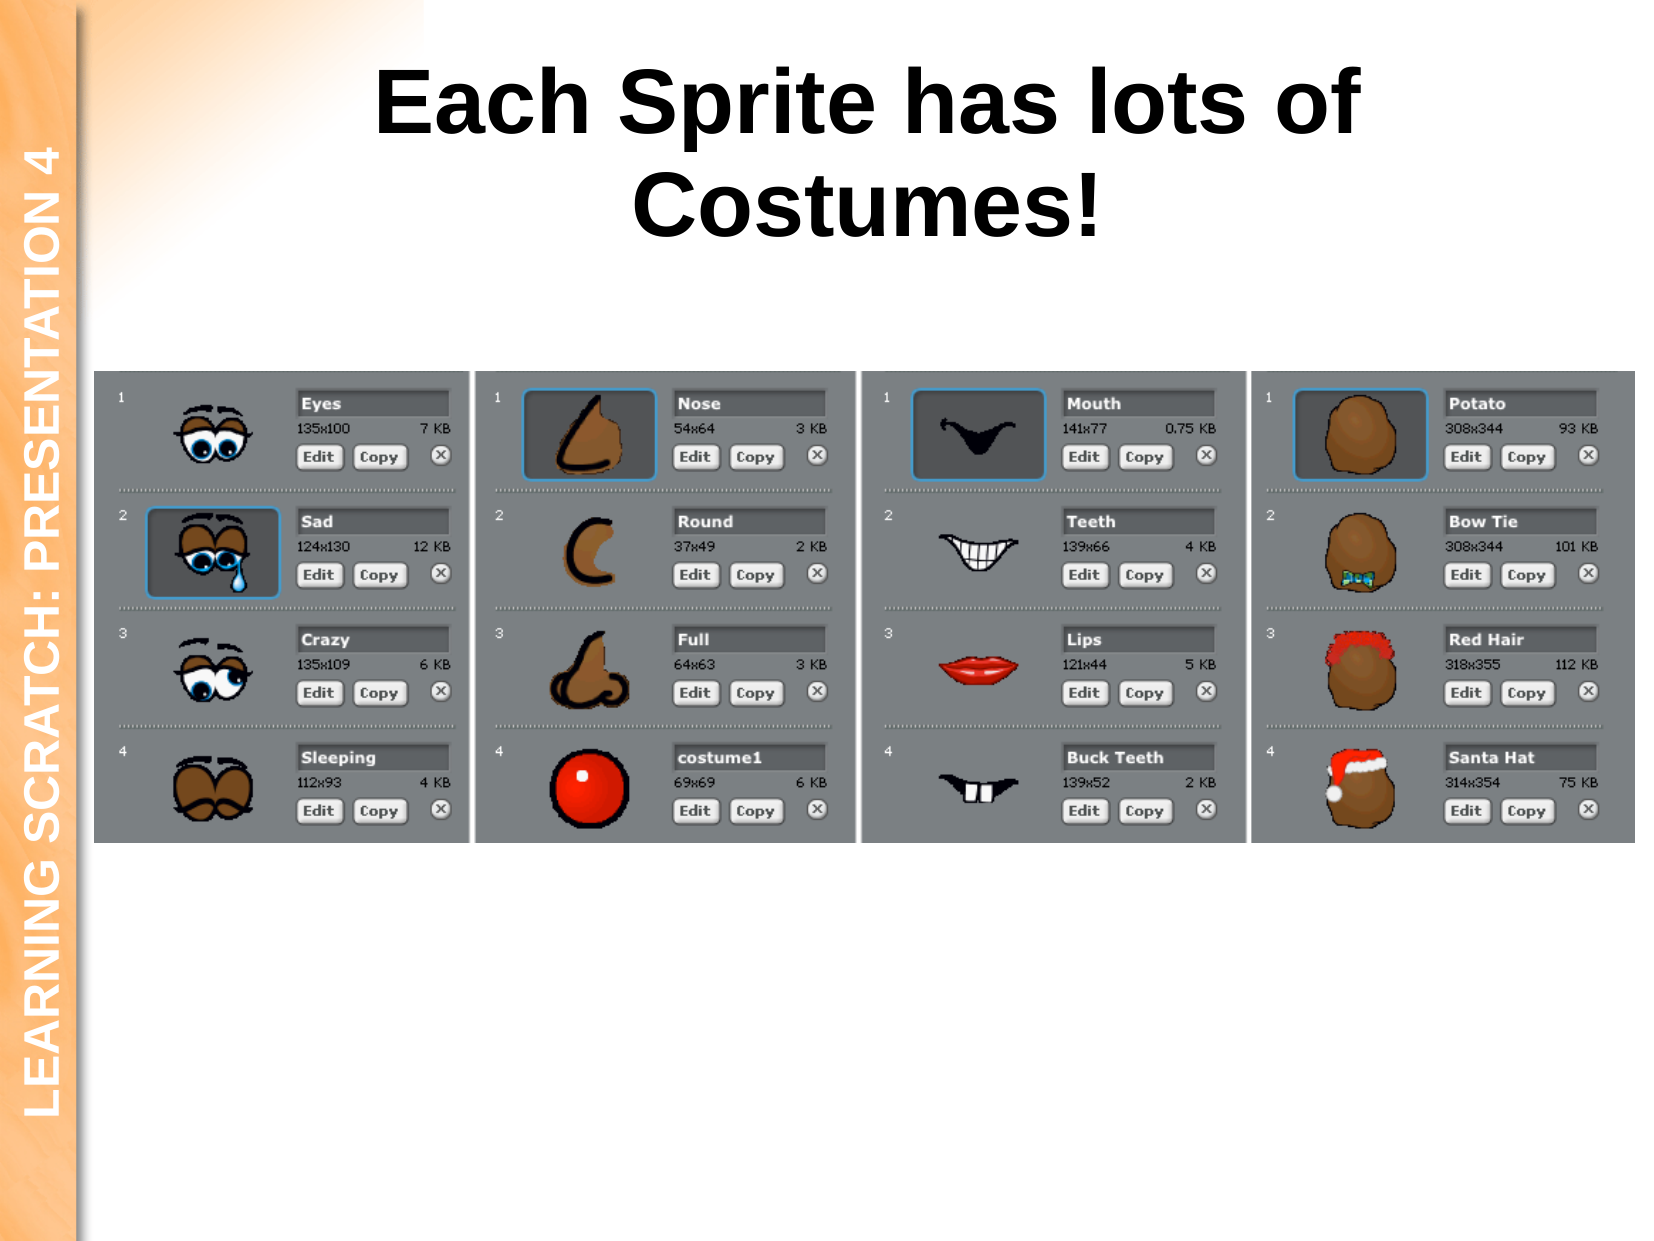

# Each Sprite has lots of Costumes!